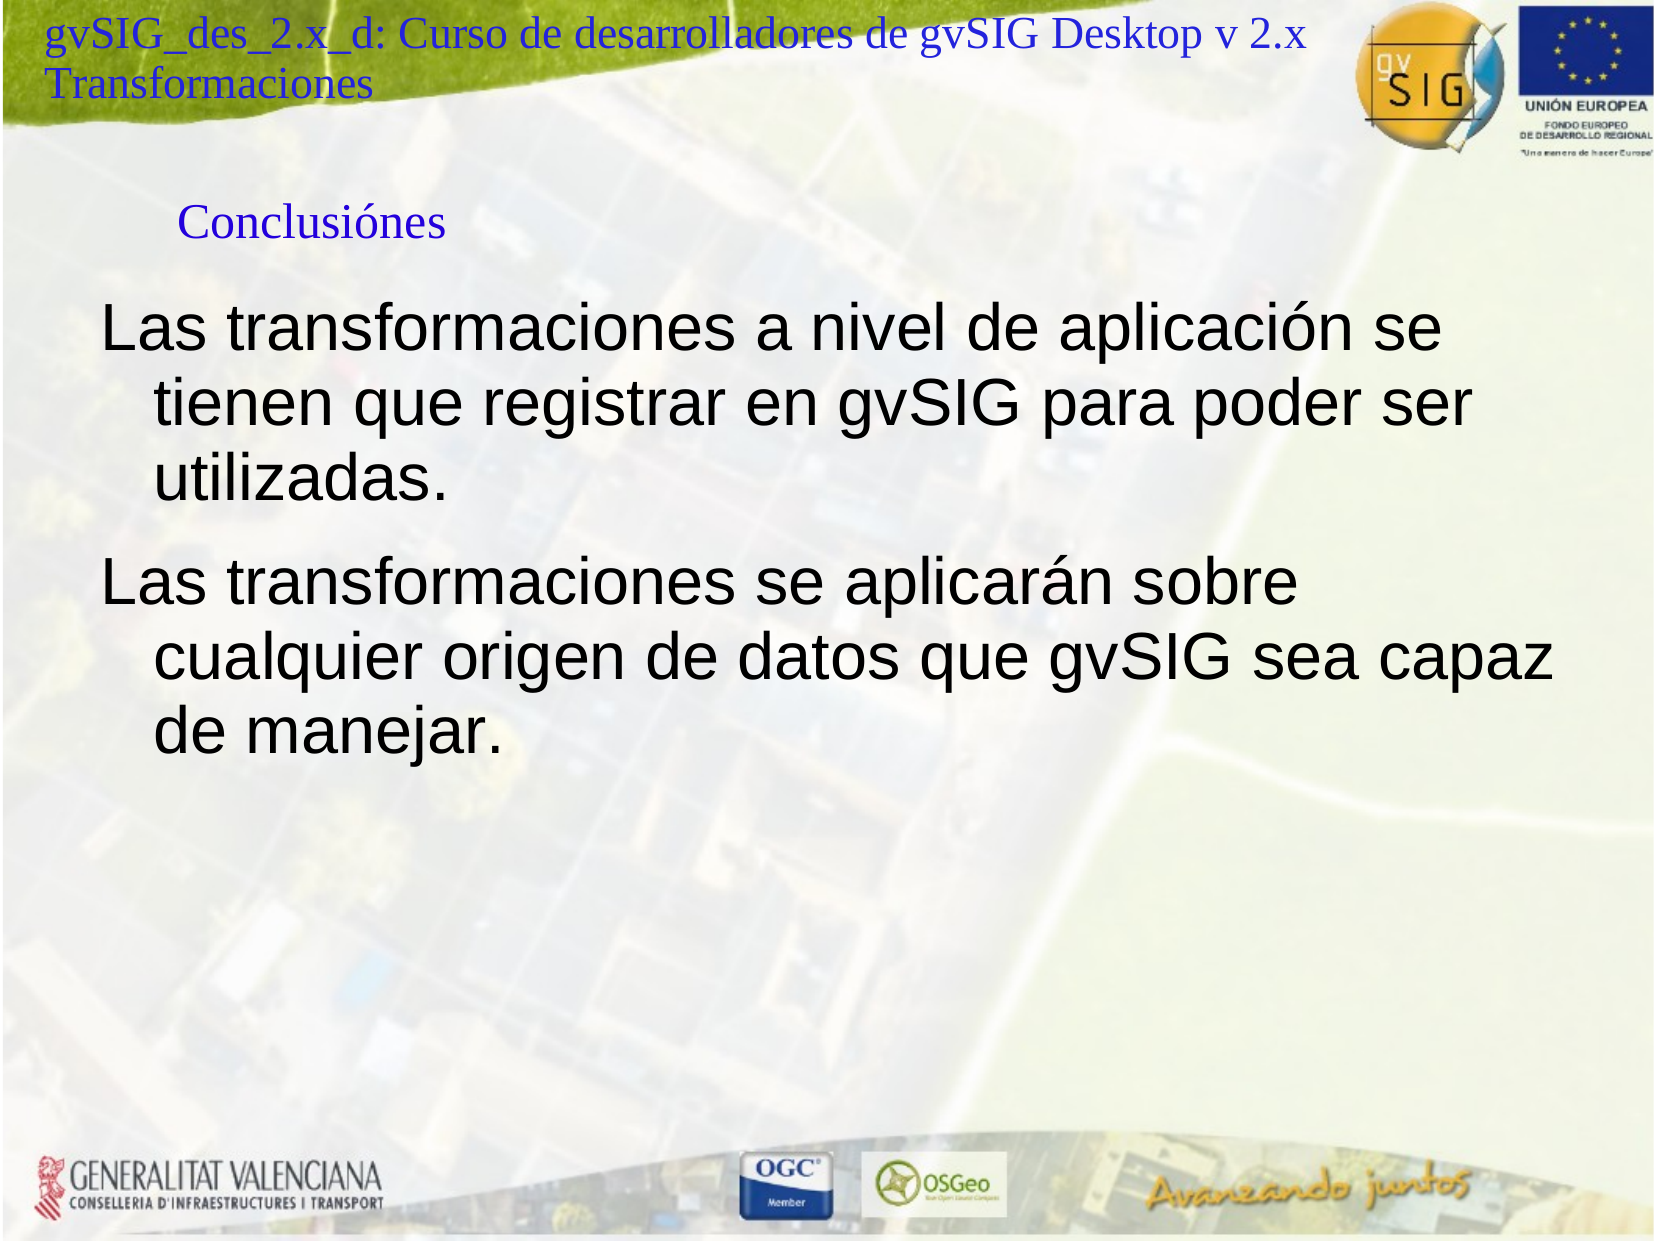

# Conclusiónes
Las transformaciones a nivel de aplicación se tienen que registrar en gvSIG para poder ser utilizadas.
Las transformaciones se aplicarán sobre cualquier origen de datos que gvSIG sea capaz de manejar.